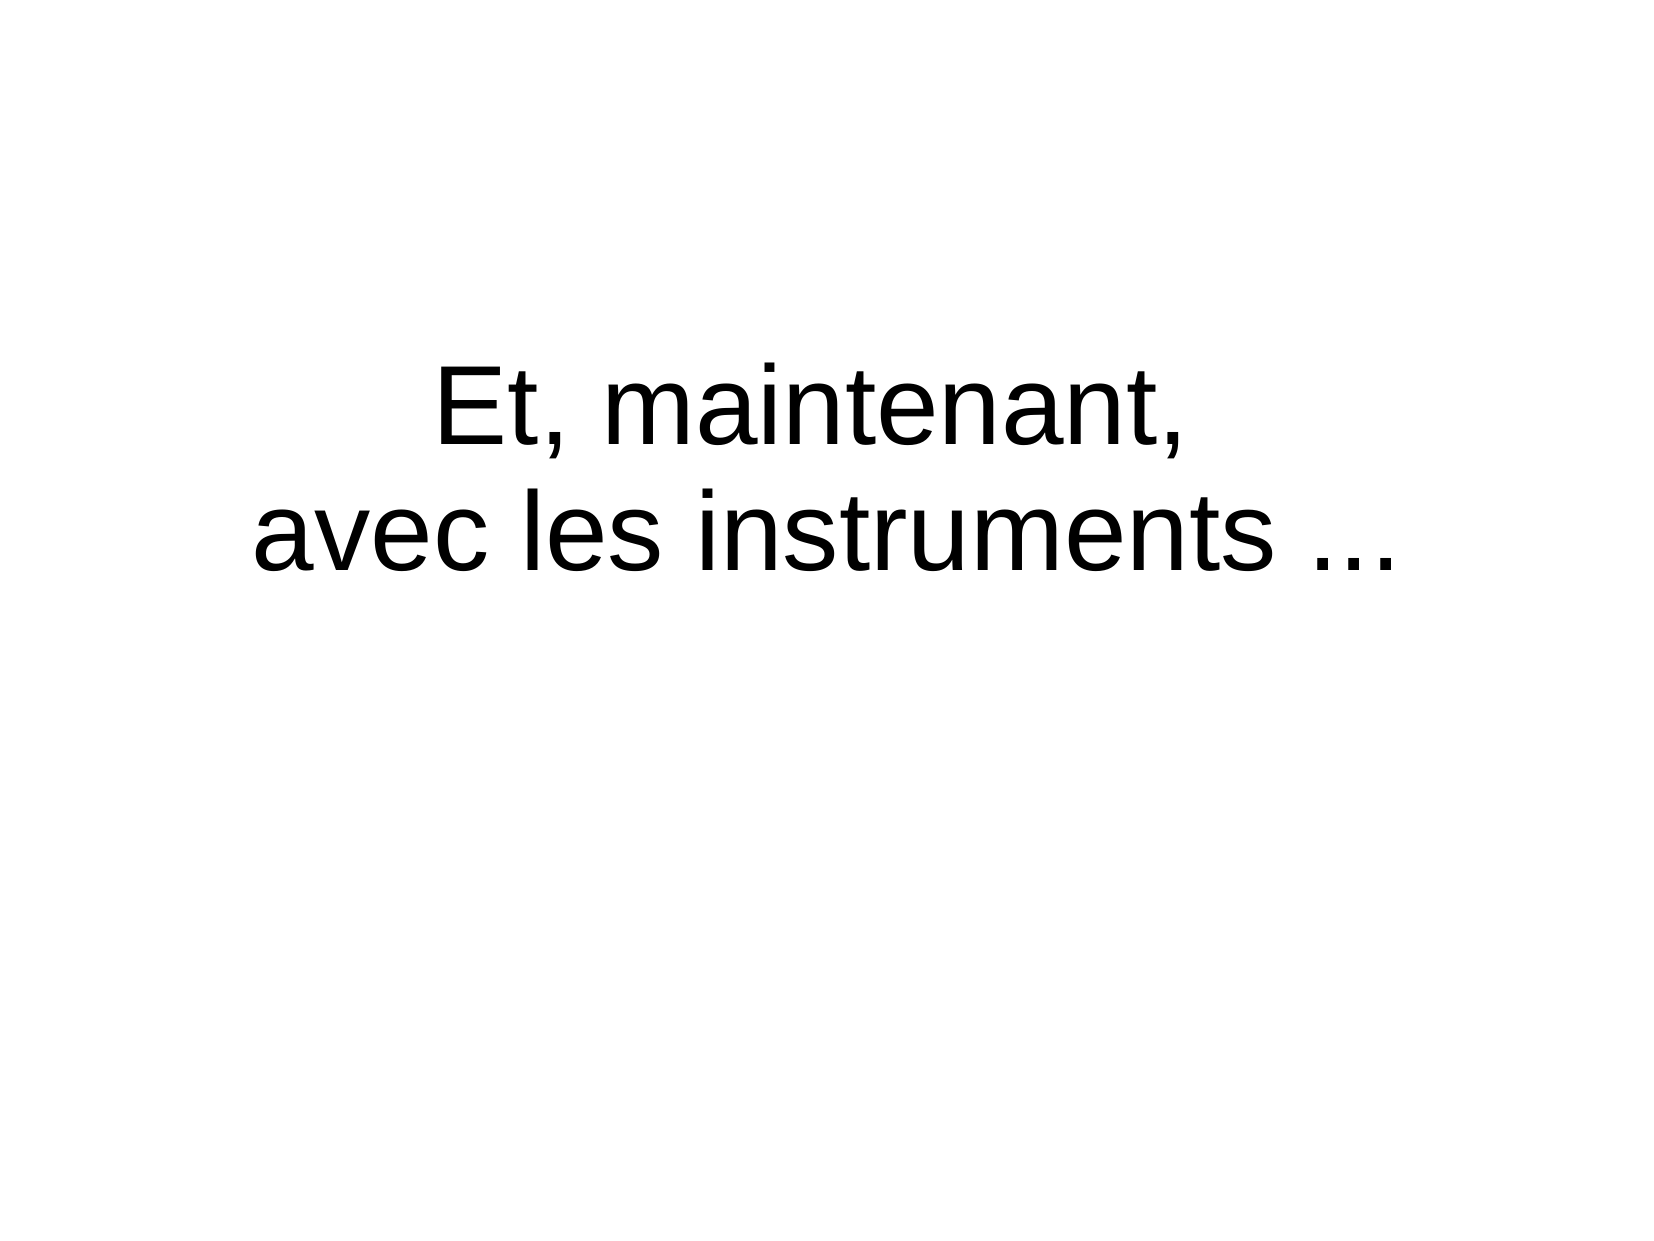

# Et, maintenant,
avec les instruments ...